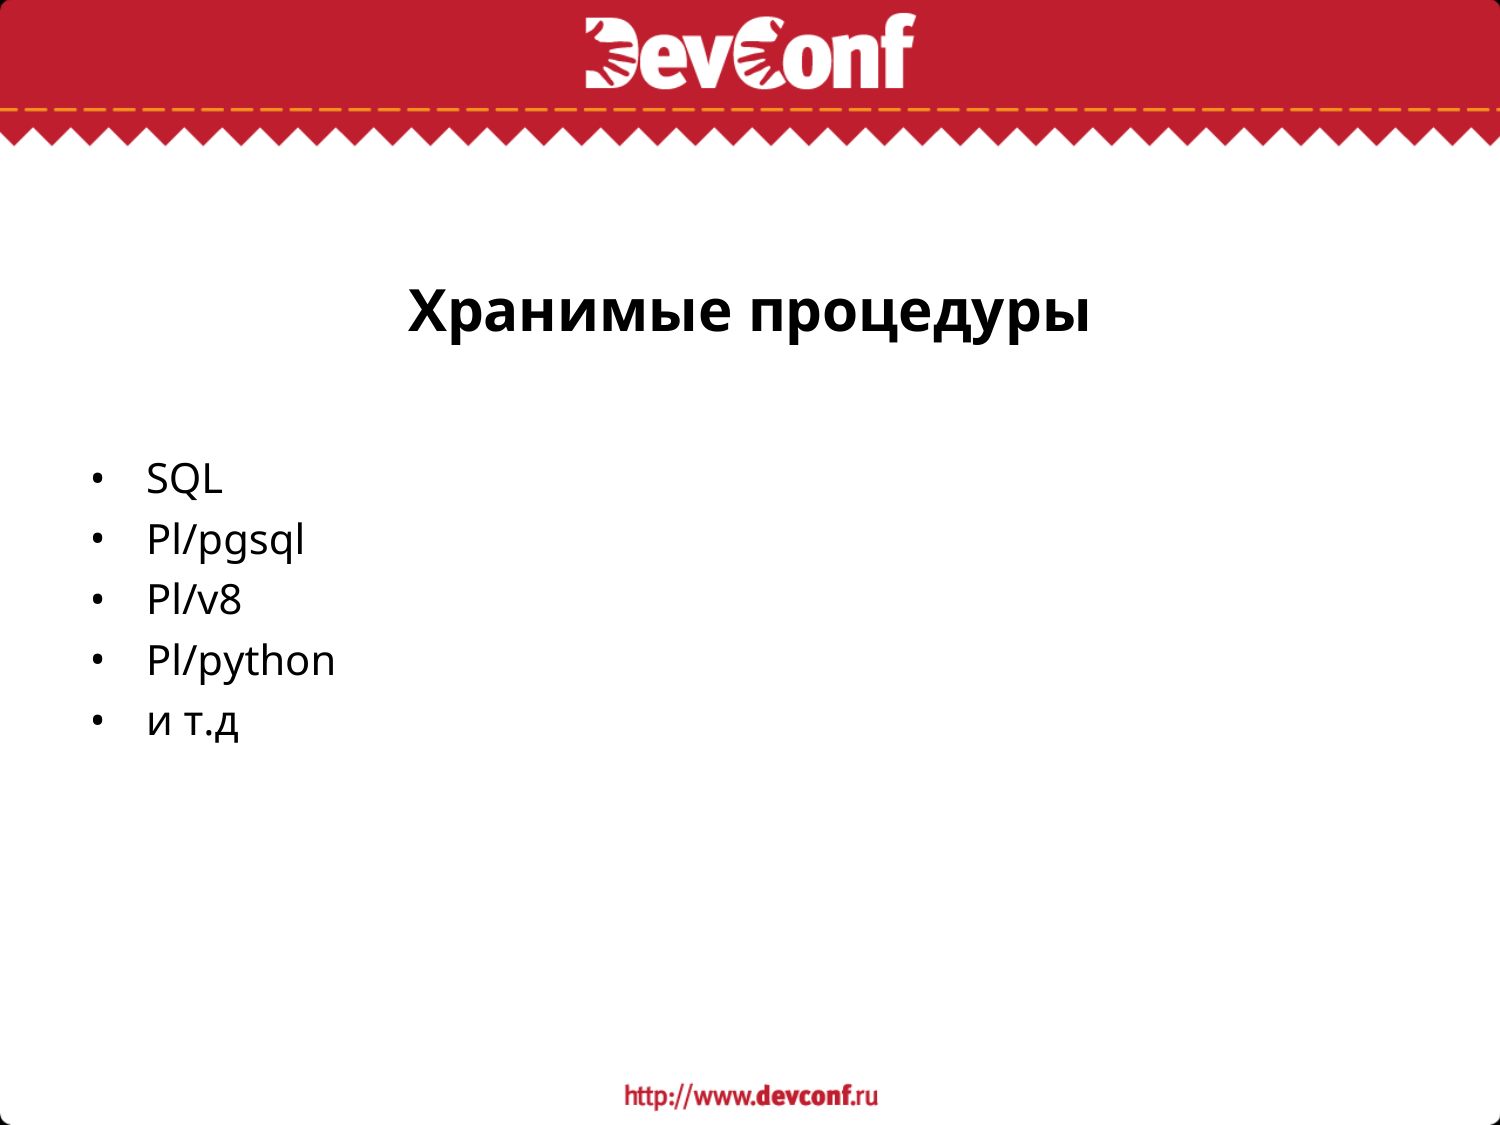

# Хранимые процедуры
SQL
Pl/pgsql
Pl/v8
Pl/python
и т.д